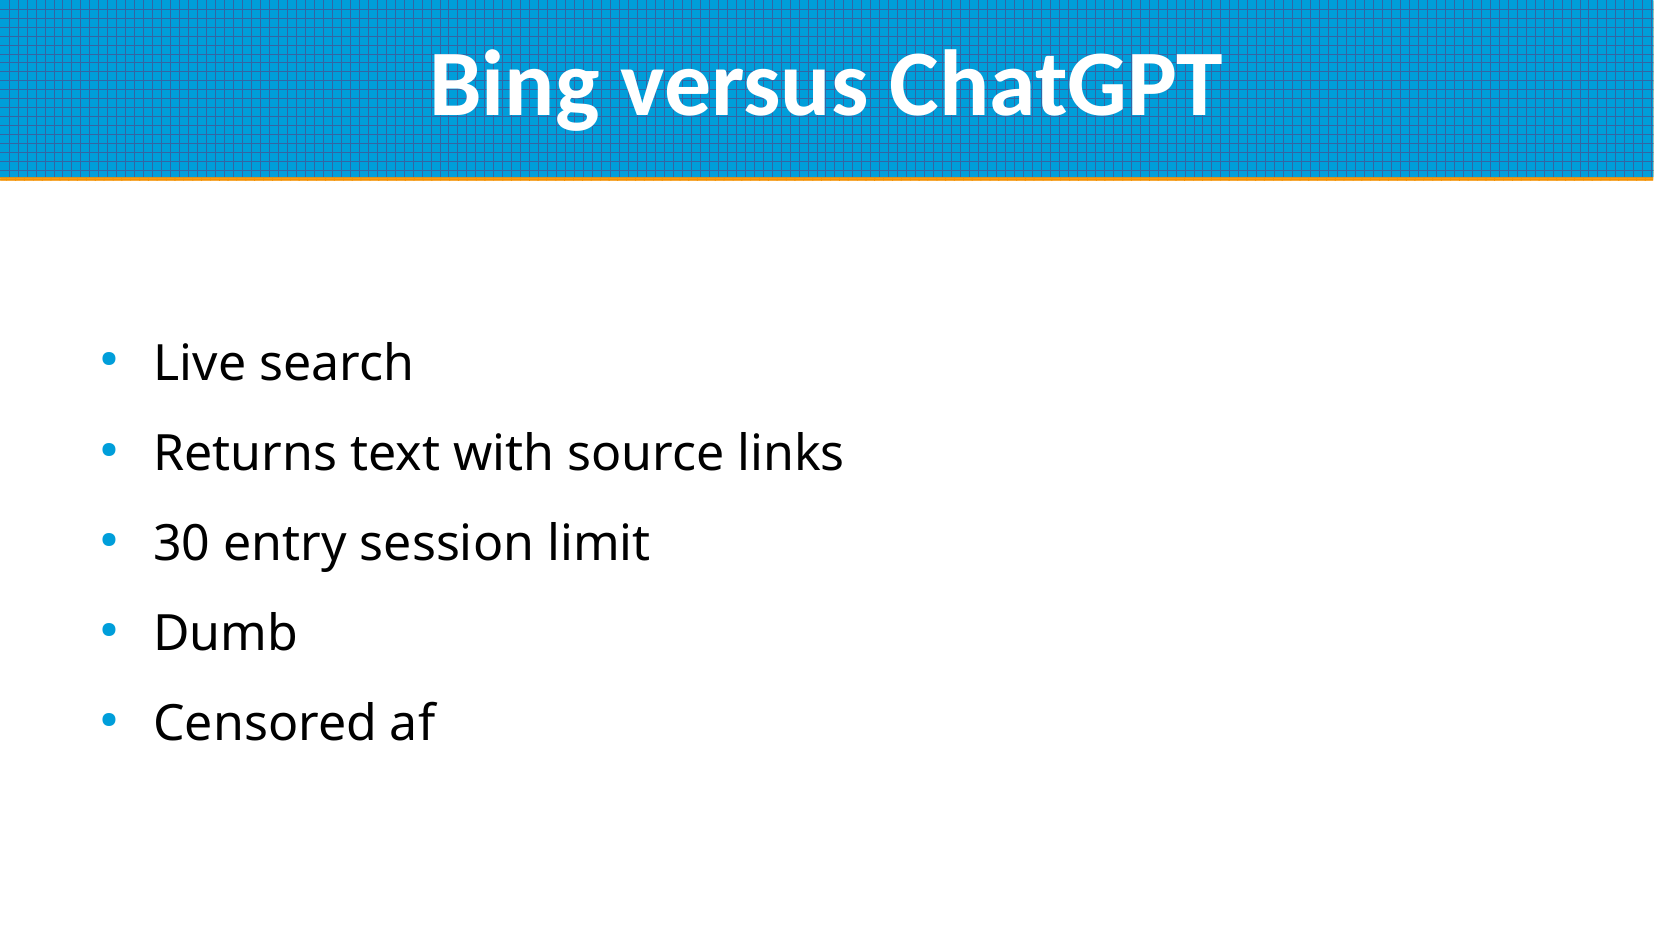

# Bing versus ChatGPT
Live search
Returns text with source links
30 entry session limit
Dumb
Censored af